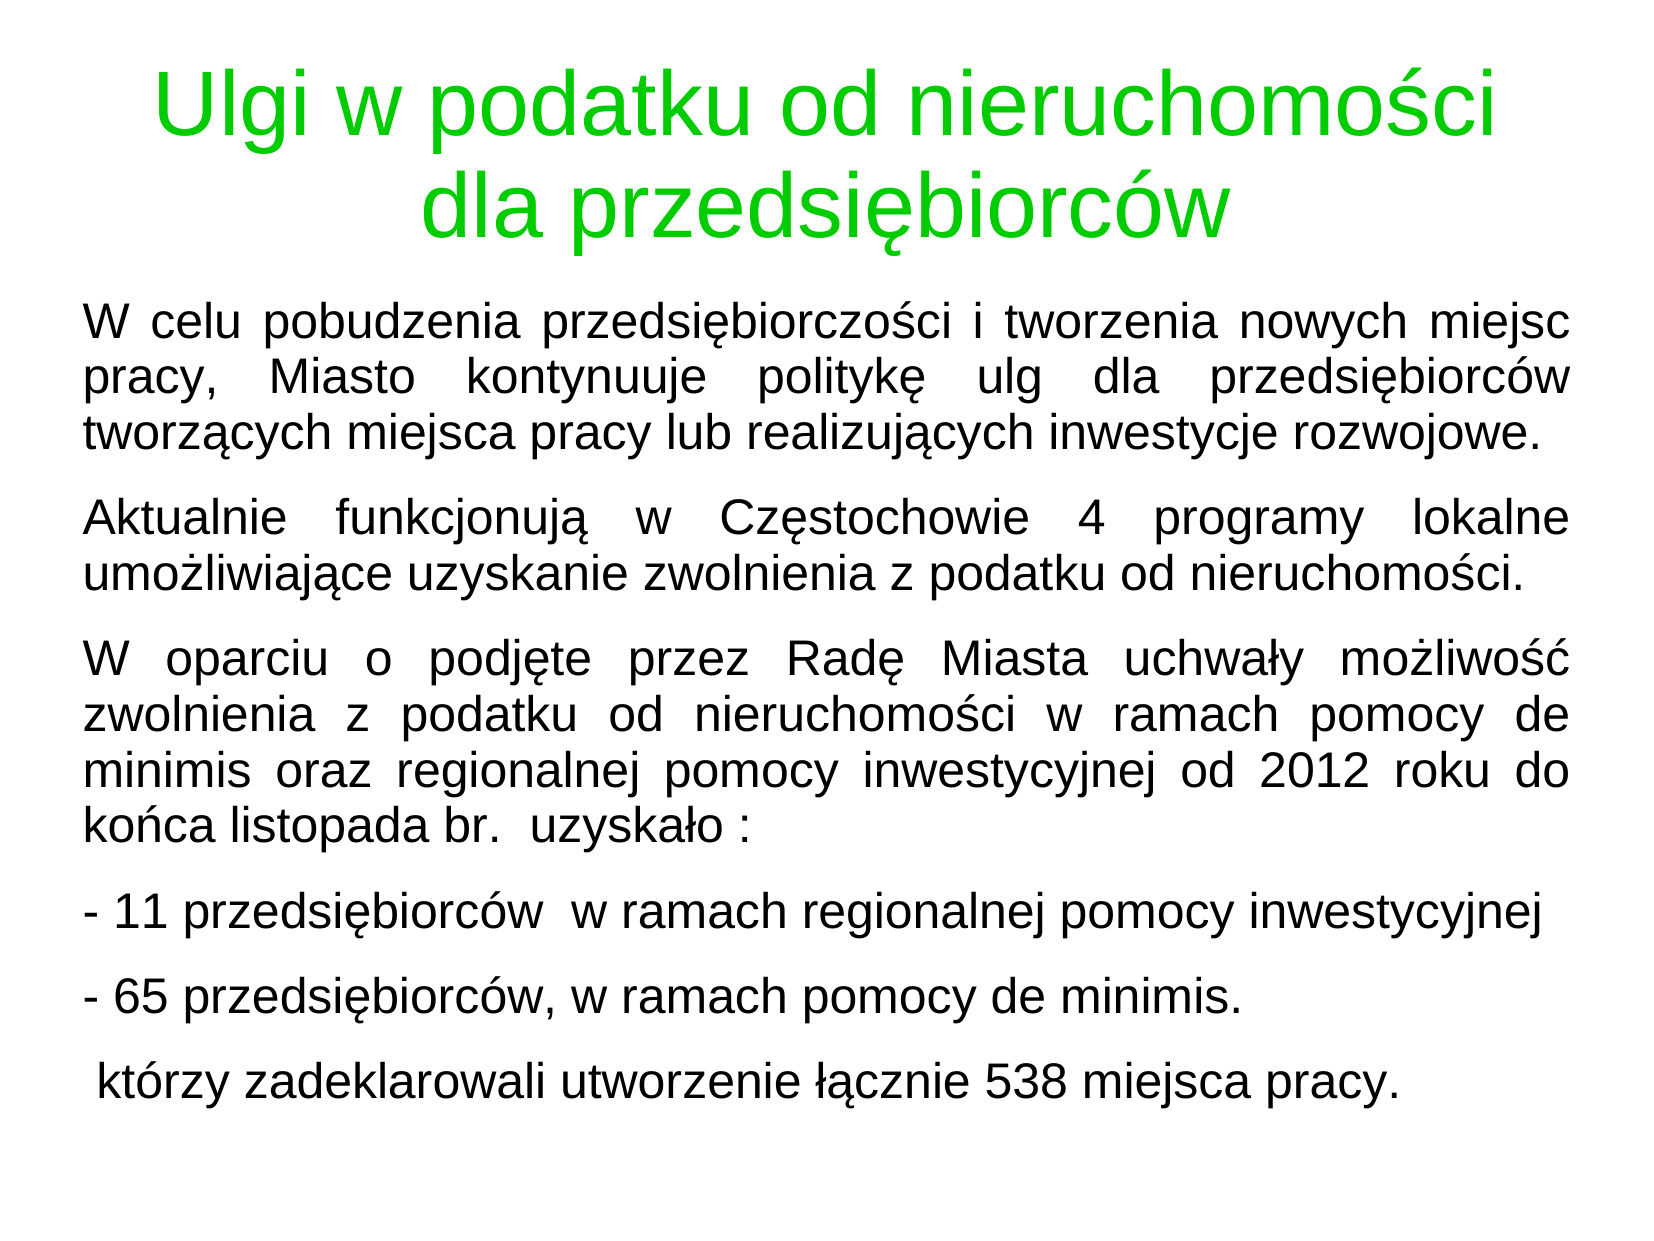

# Ulgi w podatku od nieruchomości dla przedsiębiorców
W celu pobudzenia przedsiębiorczości i tworzenia nowych miejsc pracy, Miasto kontynuuje politykę ulg dla przedsiębiorców tworzących miejsca pracy lub realizujących inwestycje rozwojowe.
Aktualnie funkcjonują w Częstochowie 4 programy lokalne umożliwiające uzyskanie zwolnienia z podatku od nieruchomości.
W oparciu o podjęte przez Radę Miasta uchwały możliwość zwolnienia z podatku od nieruchomości w ramach pomocy de minimis oraz regionalnej pomocy inwestycyjnej od 2012 roku do końca listopada br. uzyskało :
- 11 przedsiębiorców w ramach regionalnej pomocy inwestycyjnej
- 65 przedsiębiorców, w ramach pomocy de minimis.
 którzy zadeklarowali utworzenie łącznie 538 miejsca pracy.